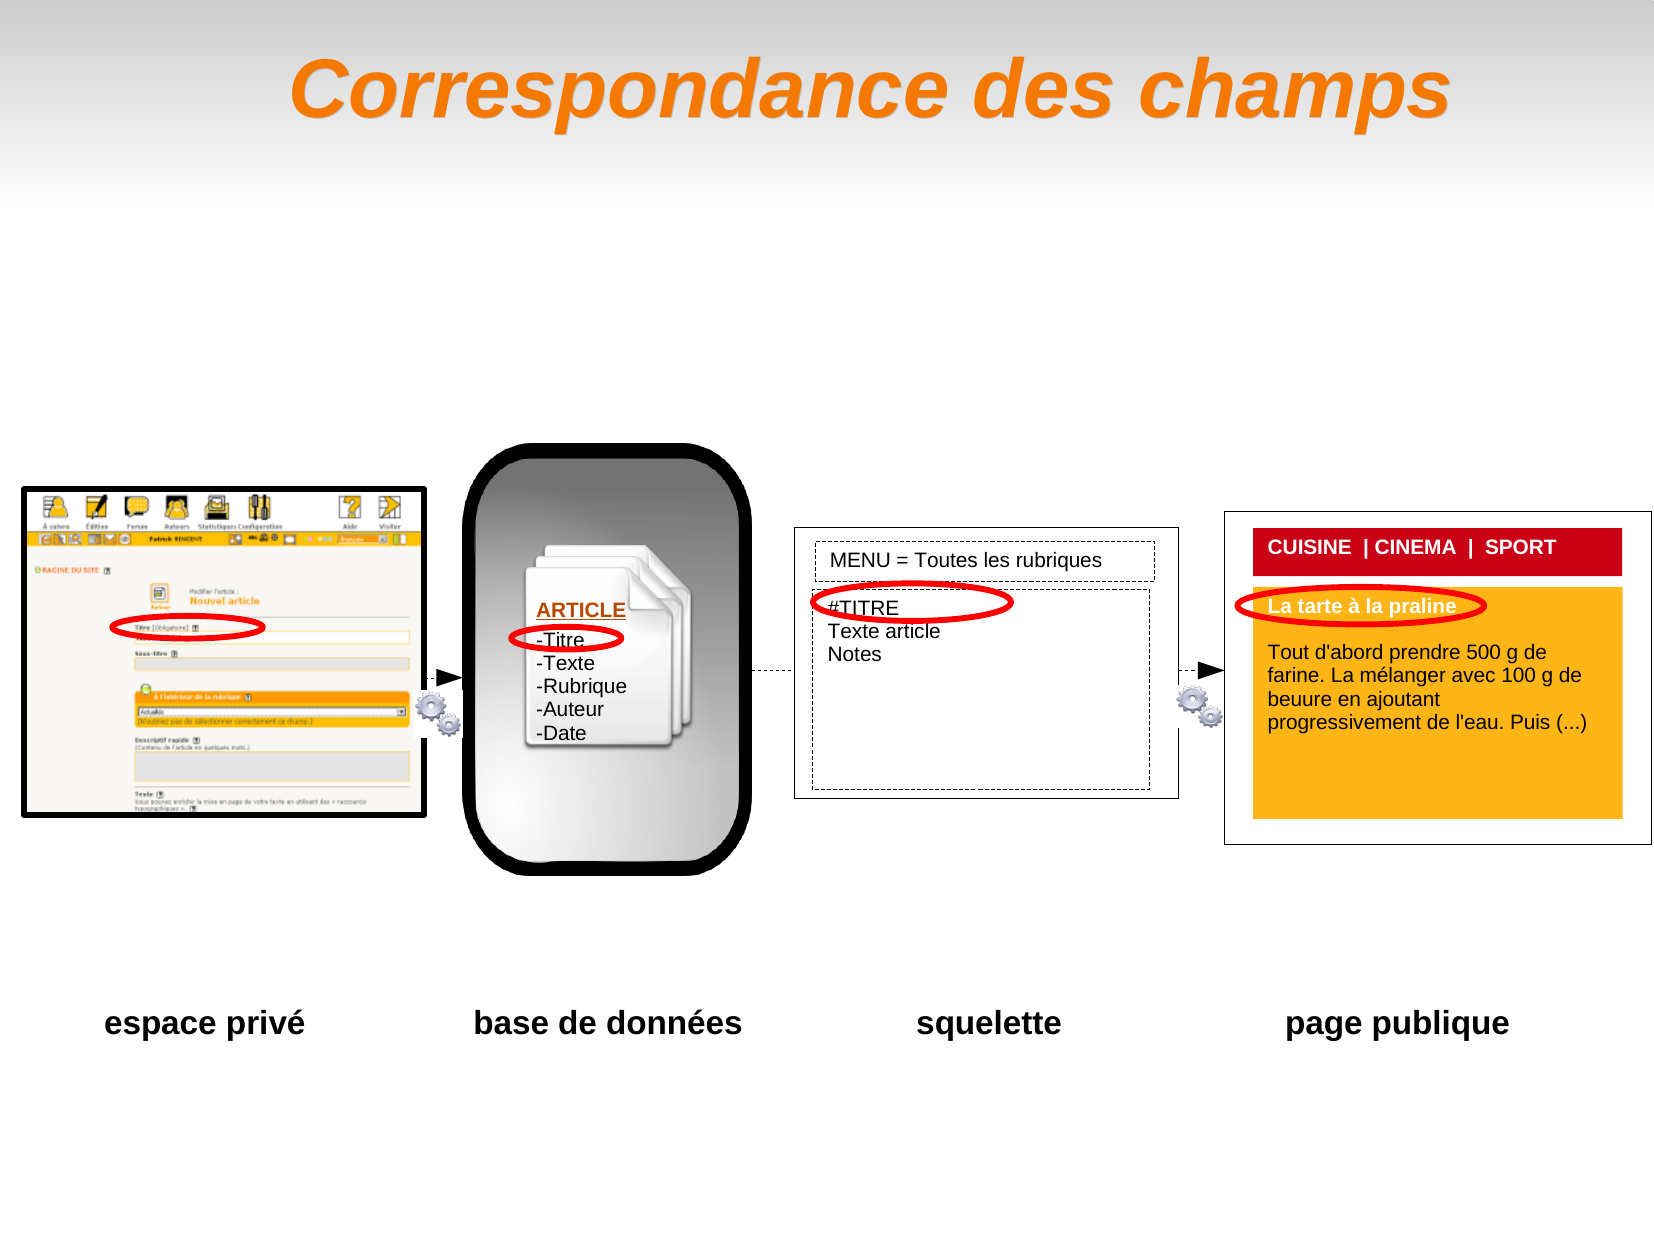

# Correspondance des champs
CUISINE | CINEMA | SPORT
La tarte à la praline
Tout d'abord prendre 500 g de farine. La mélanger avec 100 g de beuure en ajoutant progressivement de l'eau. Puis (...)
MENU = Toutes les rubriques
ARTICLE
-Titre
-Texte
-Rubrique
-Auteur
ARTICLE
-Titre
-Texte
-Rubrique
-Auteur
ARTICLE
-Titre
-Texte
-Rubrique
-Auteur
-Date
#TITRE
Texte article
Notes
espace privé			base de données			squelette				page publique